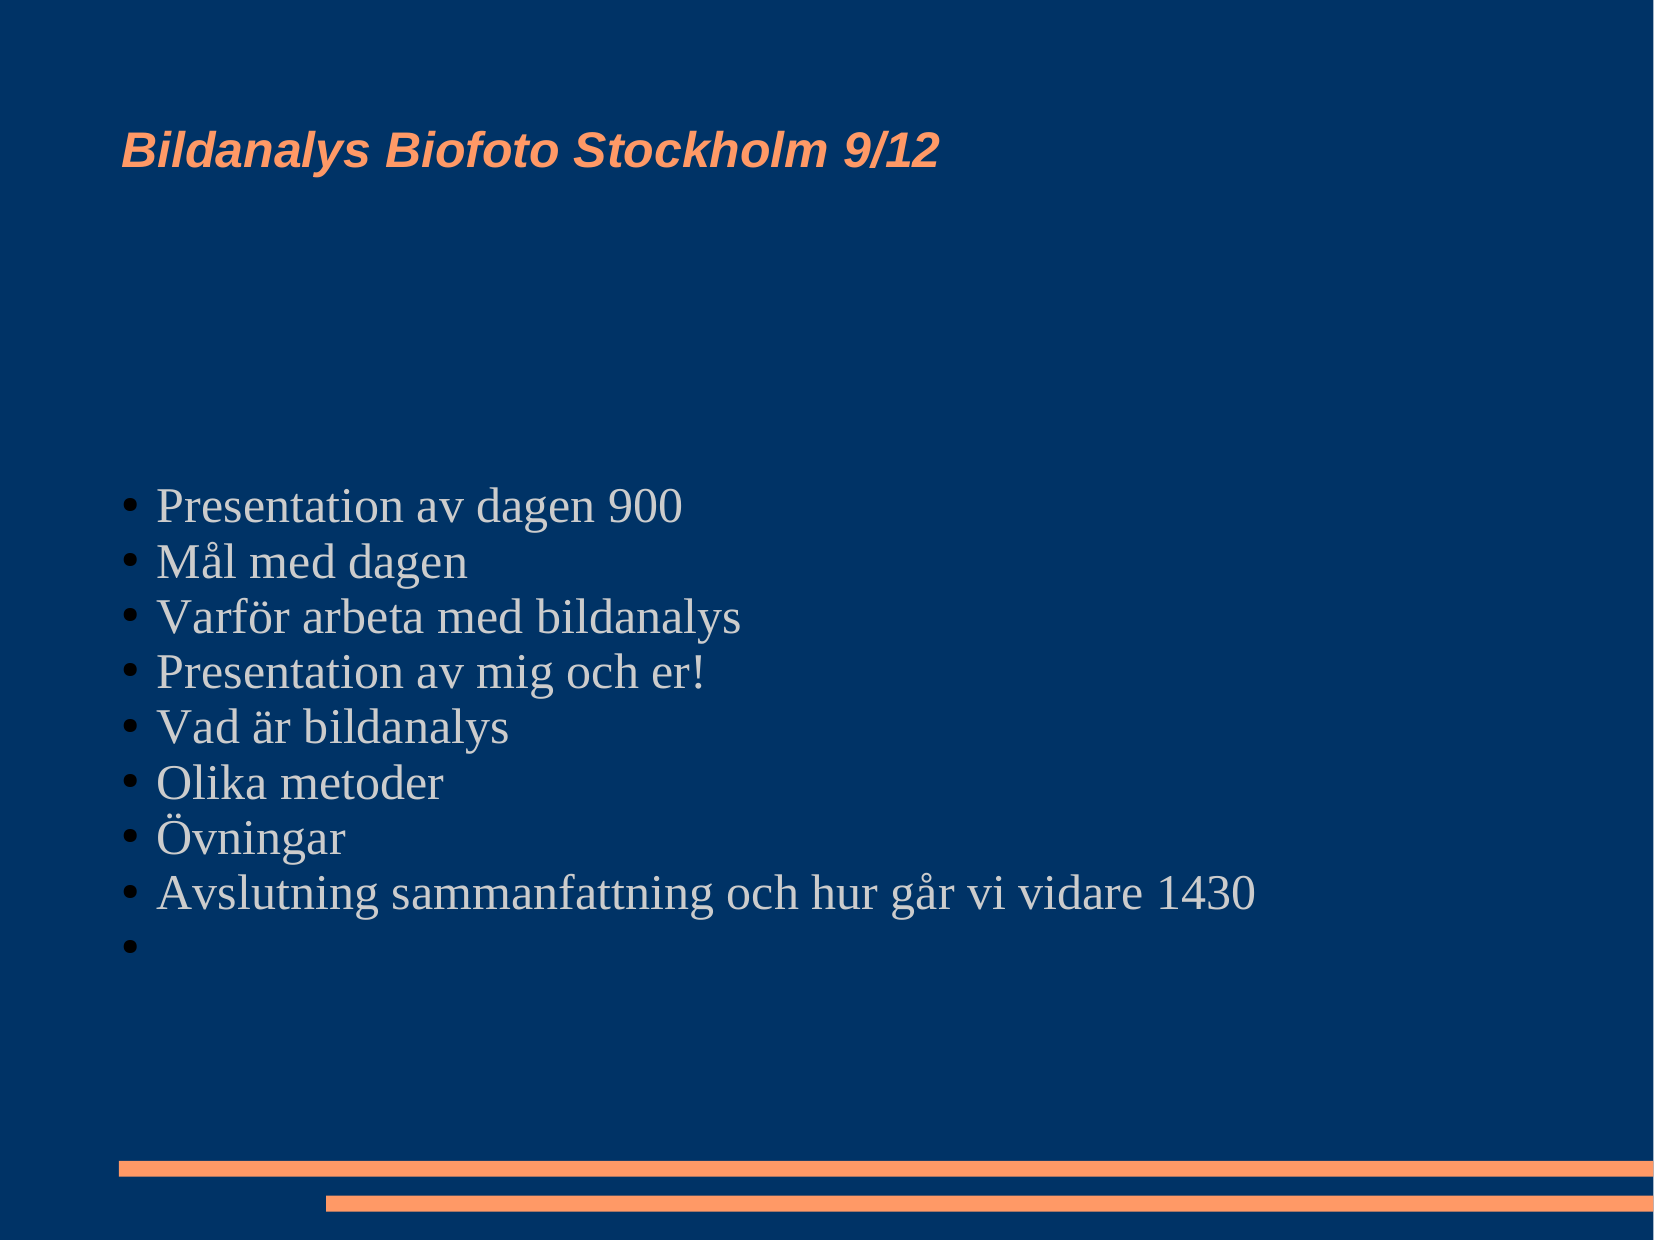

# Bildanalys Biofoto Stockholm 9/12
Presentation av dagen 900
Mål med dagen
Varför arbeta med bildanalys
Presentation av mig och er!
Vad är bildanalys
Olika metoder
Övningar
Avslutning sammanfattning och hur går vi vidare 1430